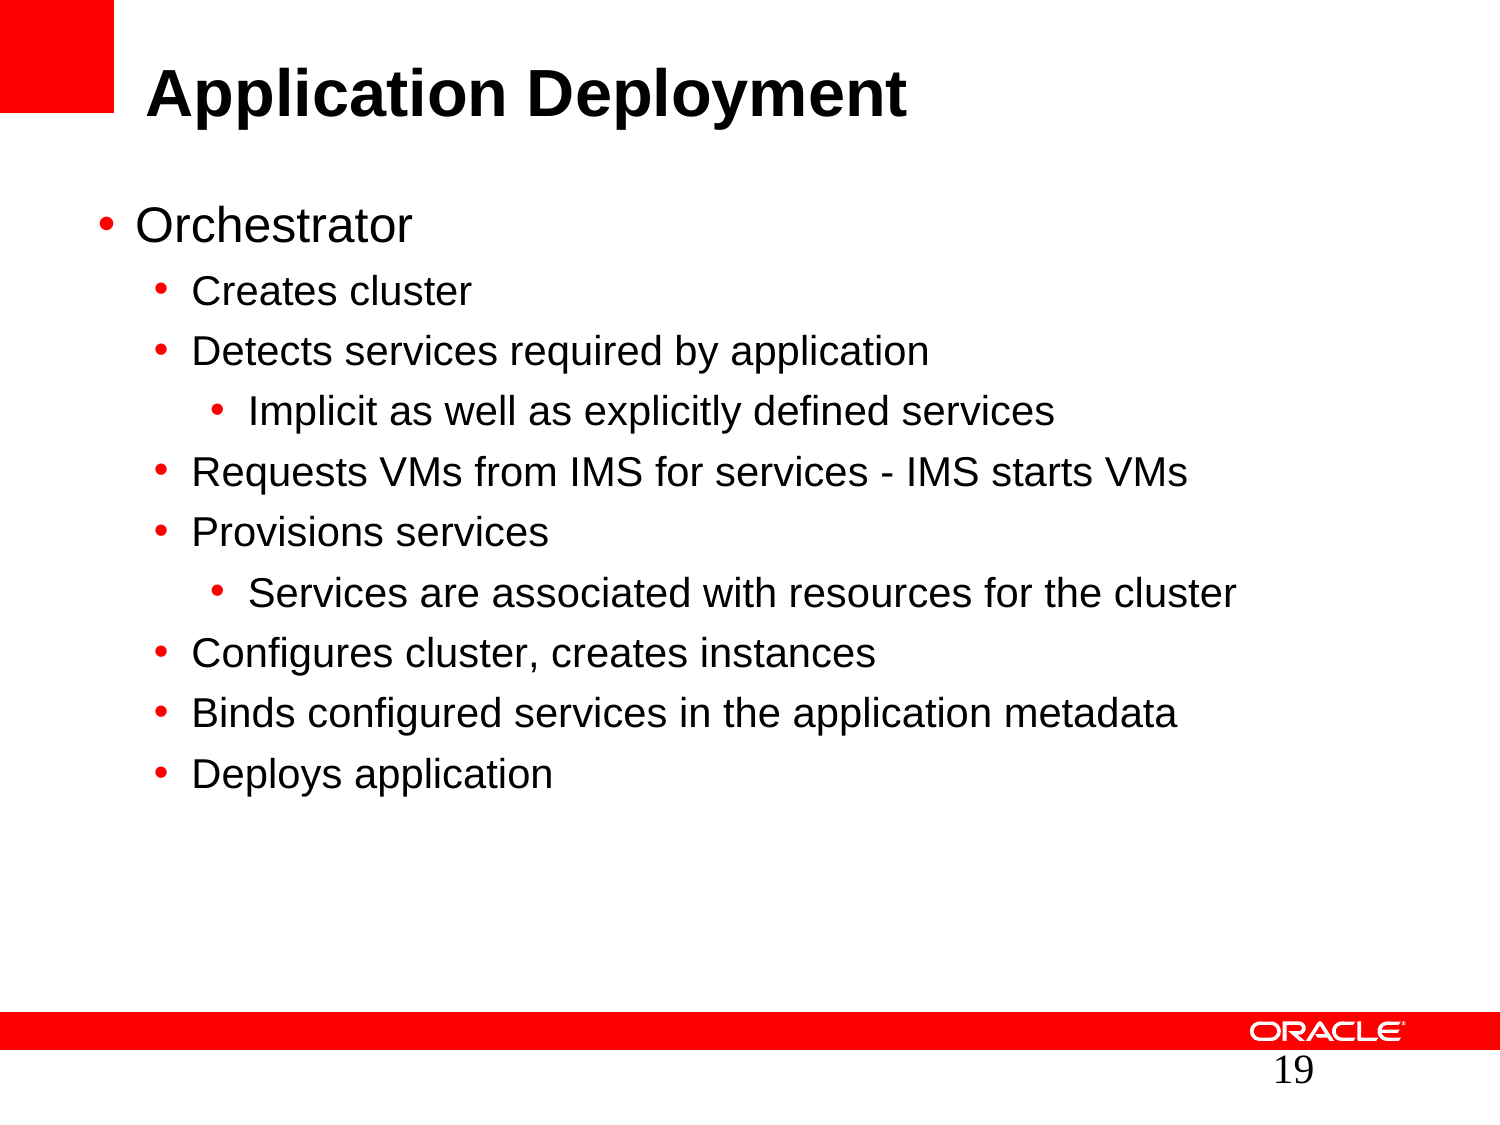

# Application Deployment
Orchestrator
Creates cluster
Detects services required by application
Implicit as well as explicitly defined services
Requests VMs from IMS for services - IMS starts VMs
Provisions services
Services are associated with resources for the cluster
Configures cluster, creates instances
Binds configured services in the application metadata
Deploys application
19